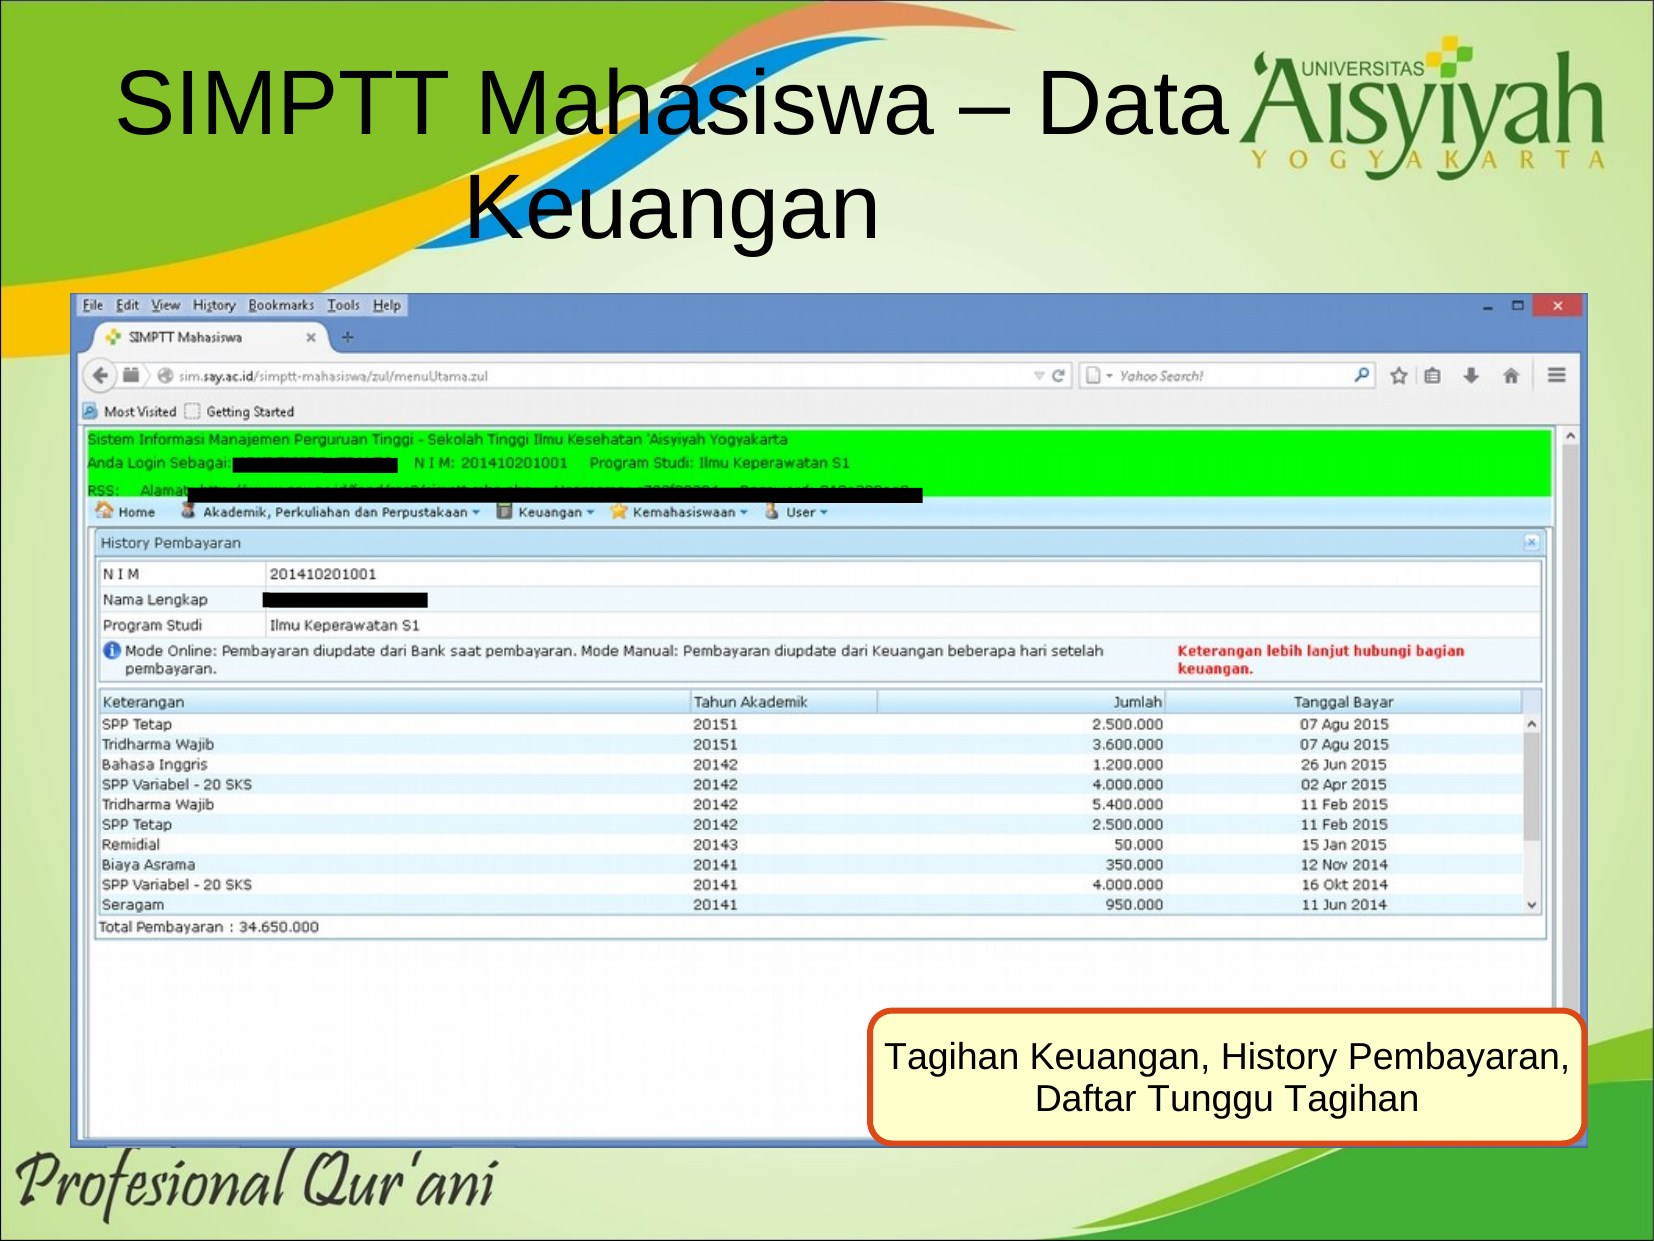

SIMPTT Mahasiswa – Data Keuangan
Tagihan Keuangan, History Pembayaran,
Daftar Tunggu Tagihan